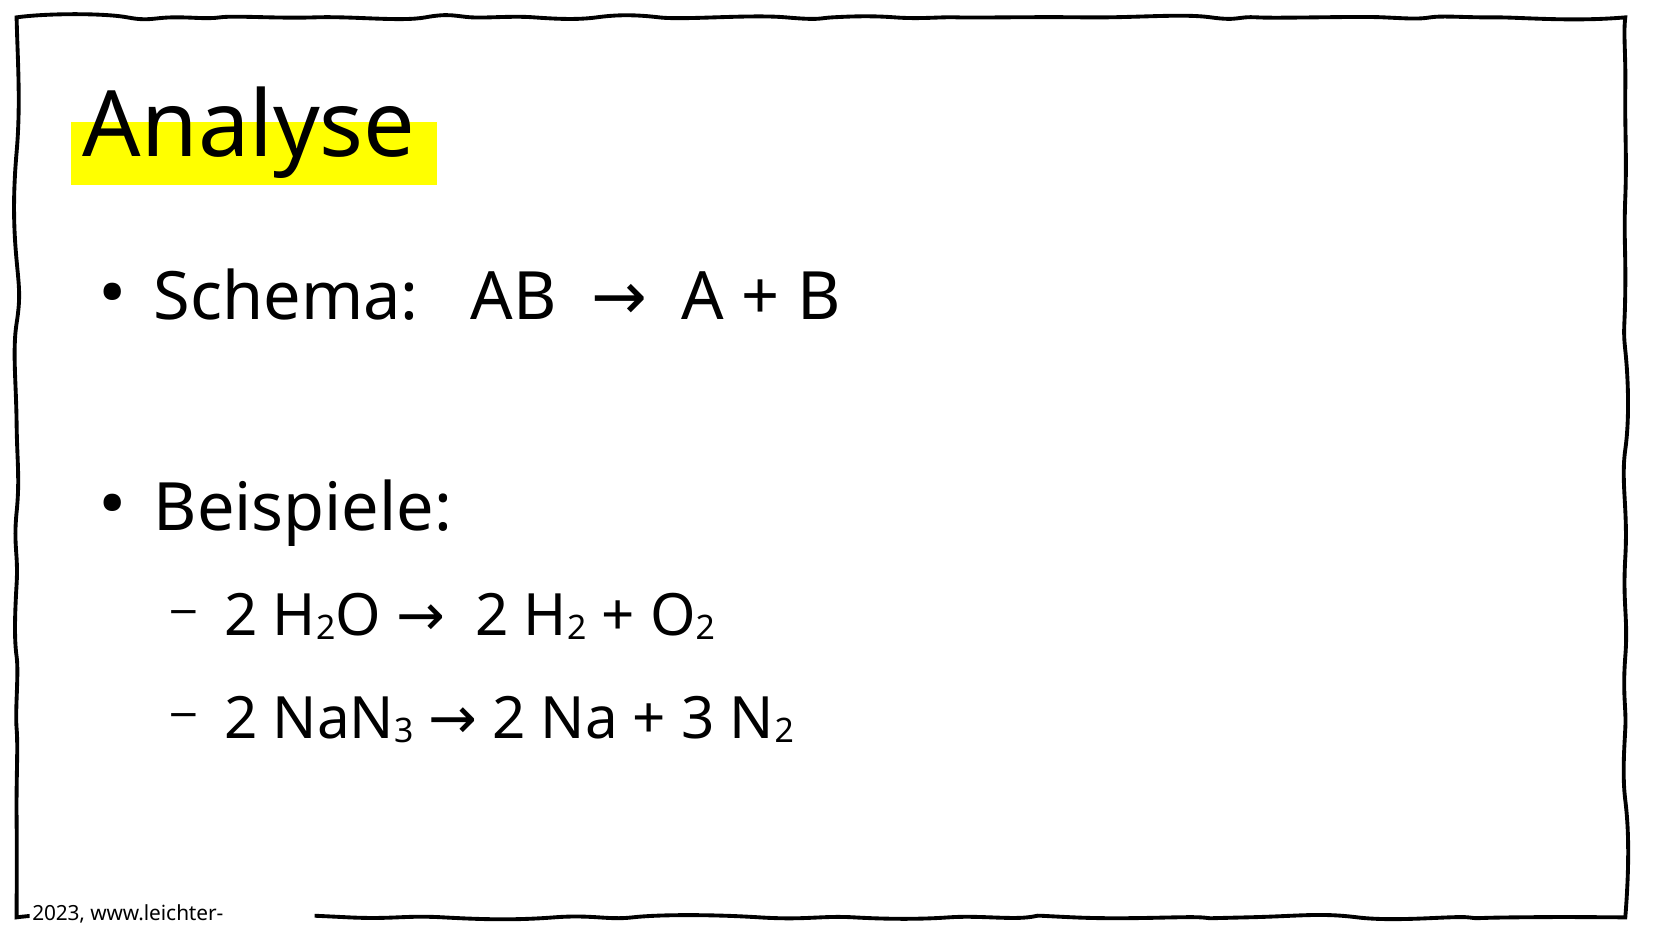

# Analyse
Schema: AB → A + B
Beispiele:
2 H2O → 2 H2 + O2
2 NaN3 → 2 Na + 3 N2